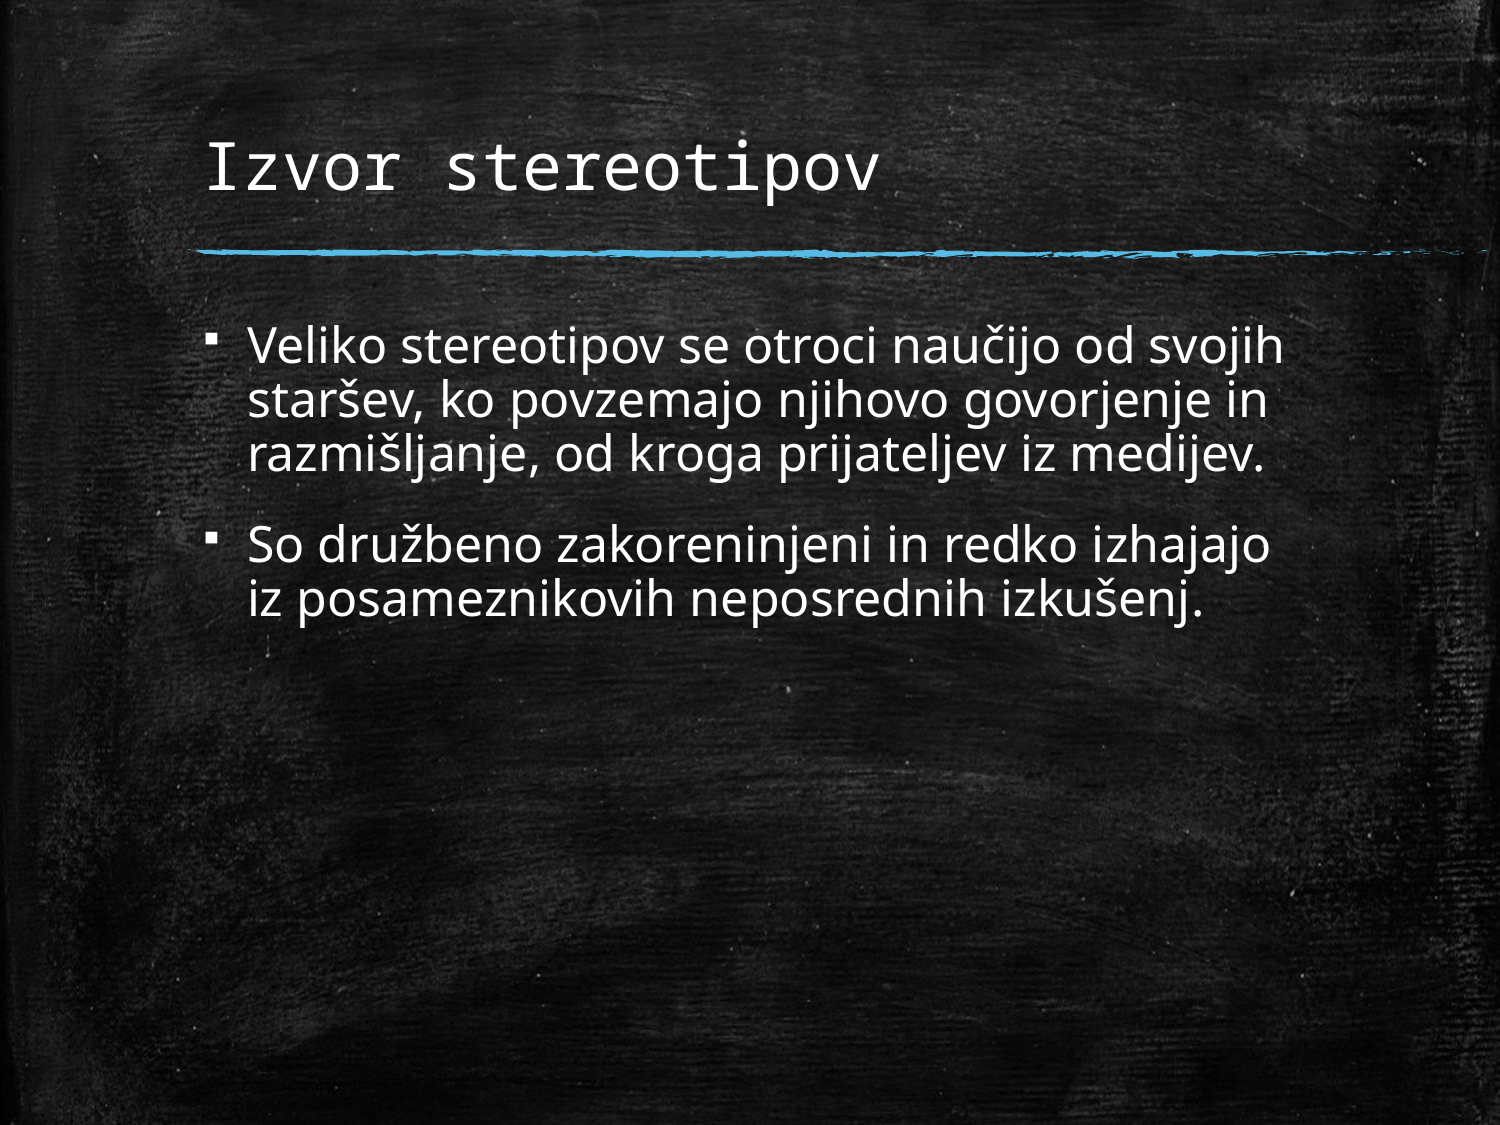

# Izvor stereotipov
Veliko stereotipov se otroci naučijo od svojih staršev, ko povzemajo njihovo govorjenje in razmišljanje, od kroga prijateljev iz medijev.
So družbeno zakoreninjeni in redko izhajajo iz posameznikovih neposrednih izkušenj.